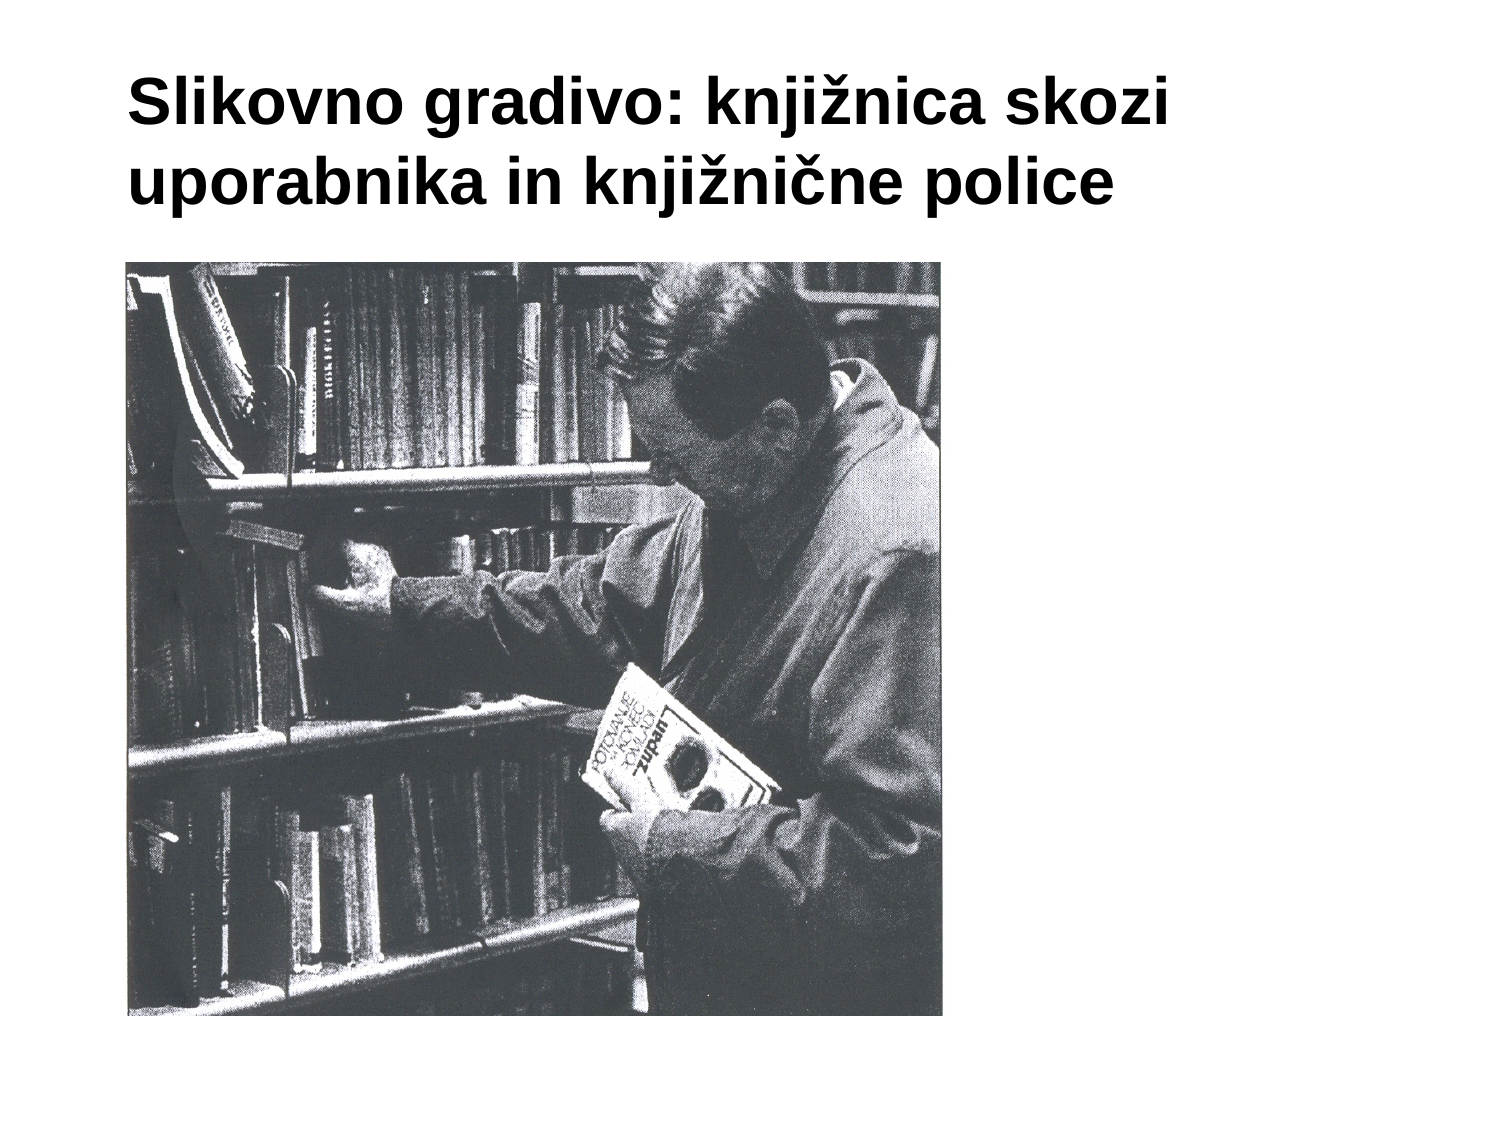

# Slikovno gradivo: knjižnica skozi uporabnika in knjižnične police